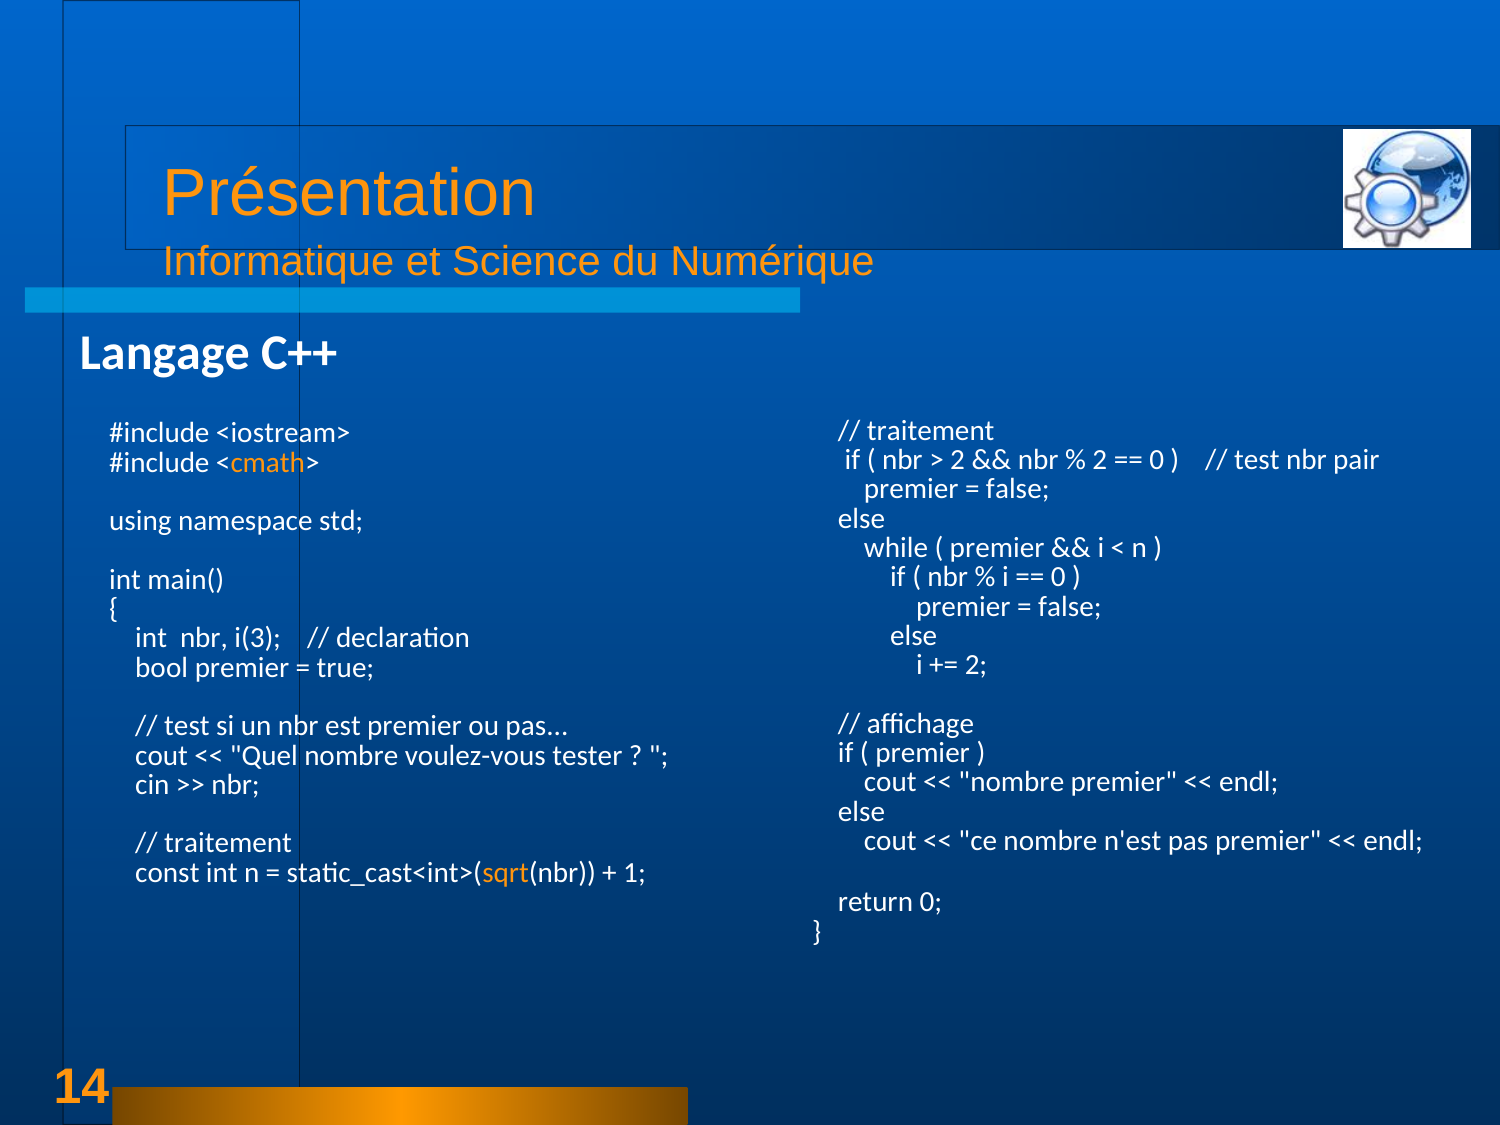

Langage C++
 // traitement
 if ( nbr > 2 && nbr % 2 == 0 ) // test nbr pair
 premier = false;
 else
 while ( premier && i < n )
 if ( nbr % i == 0 )
 premier = false;
 else
 i += 2;
 // affichage
 if ( premier )
 cout << "nombre premier" << endl;
 else
 cout << "ce nombre n'est pas premier" << endl;
 return 0;
}
#include <iostream>
#include <cmath>
using namespace std;
int main()
{
 int nbr, i(3); // declaration
 bool premier = true;
 // test si un nbr est premier ou pas...
 cout << "Quel nombre voulez-vous tester ? ";
 cin >> nbr;
 // traitement
 const int n = static_cast<int>(sqrt(nbr)) + 1;